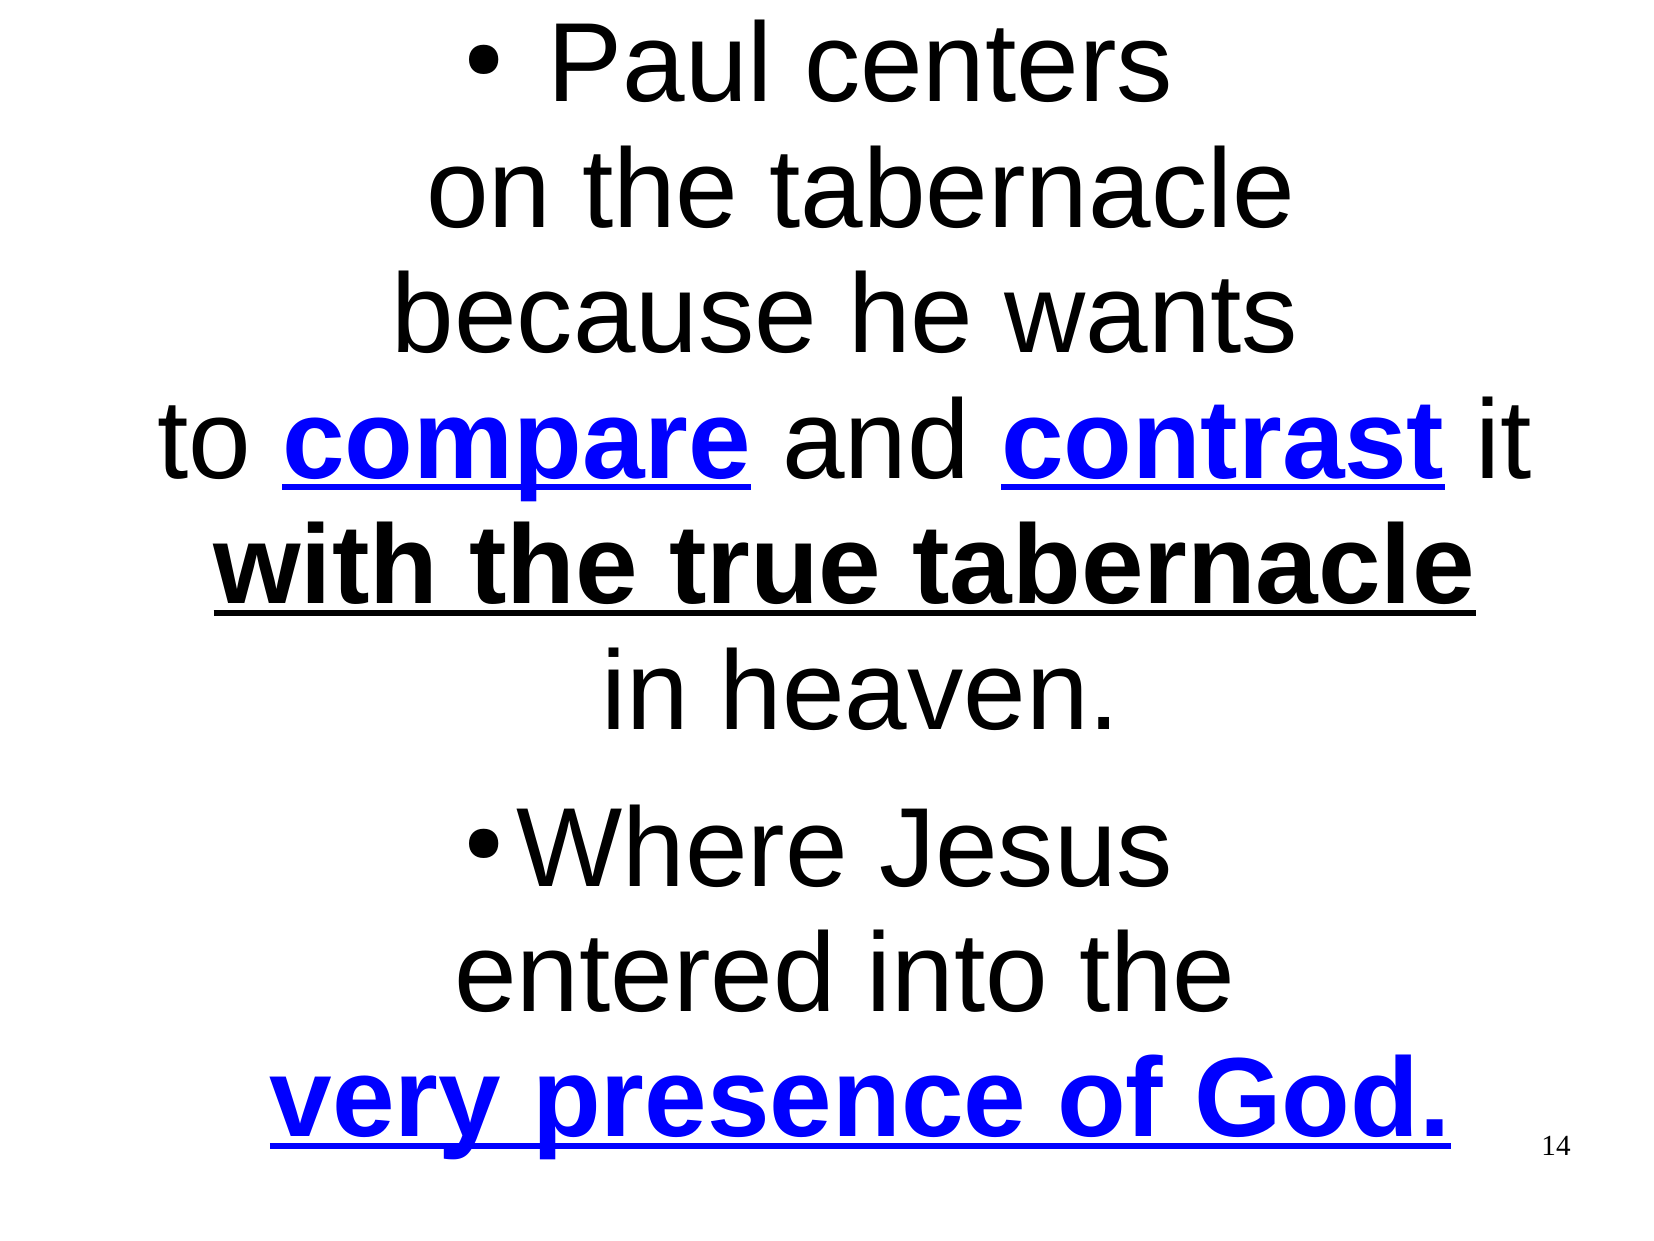

# Paul centers on the tabernacle because he wants to compare and contrast it with the true tabernacle in heaven.
Where Jesus
entered into the
very presence of God.
14